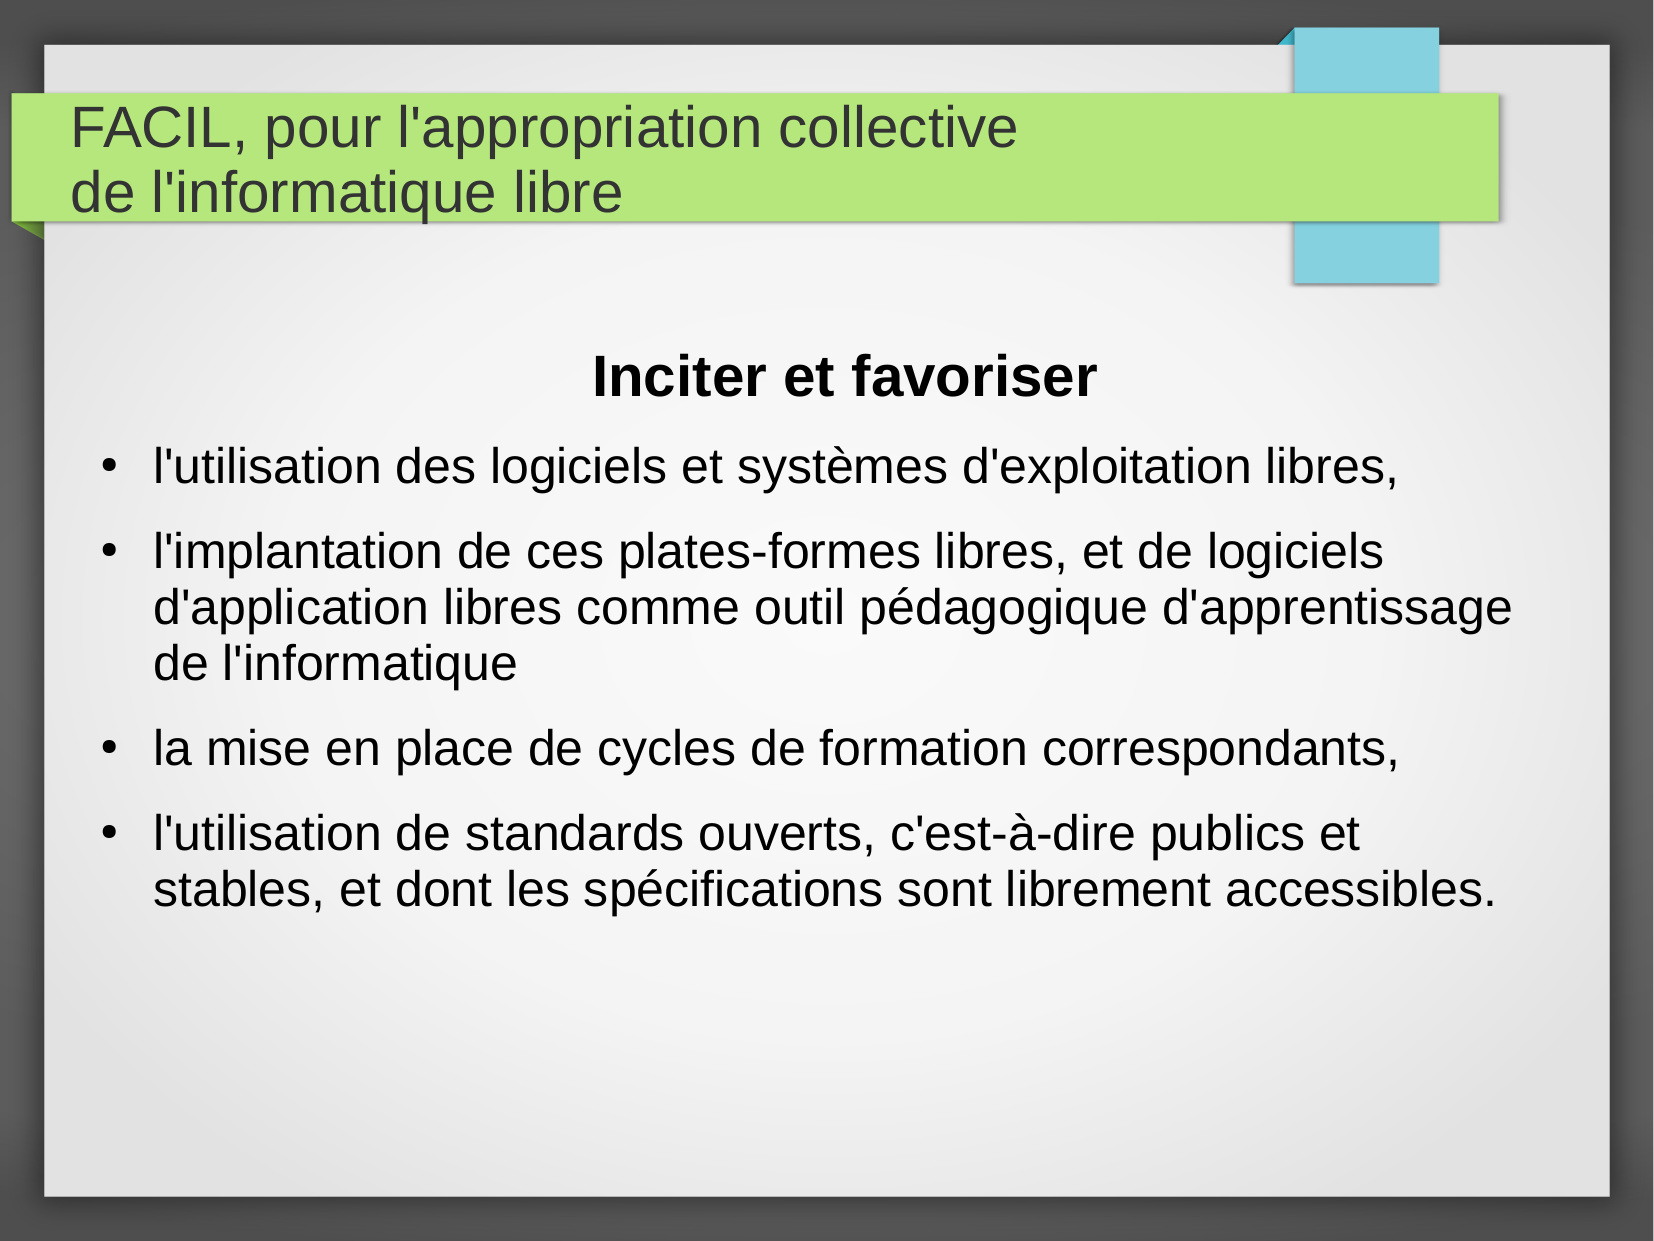

# FACIL, pour l'appropriation collective de l'informatique libre
Inciter et favoriser
l'utilisation des logiciels et systèmes d'exploitation libres,
l'implantation de ces plates-formes libres, et de logiciels d'application libres comme outil pédagogique d'apprentissage de l'informatique
la mise en place de cycles de formation correspondants,
l'utilisation de standards ouverts, c'est-à-dire publics et stables, et dont les spécifications sont librement accessibles.